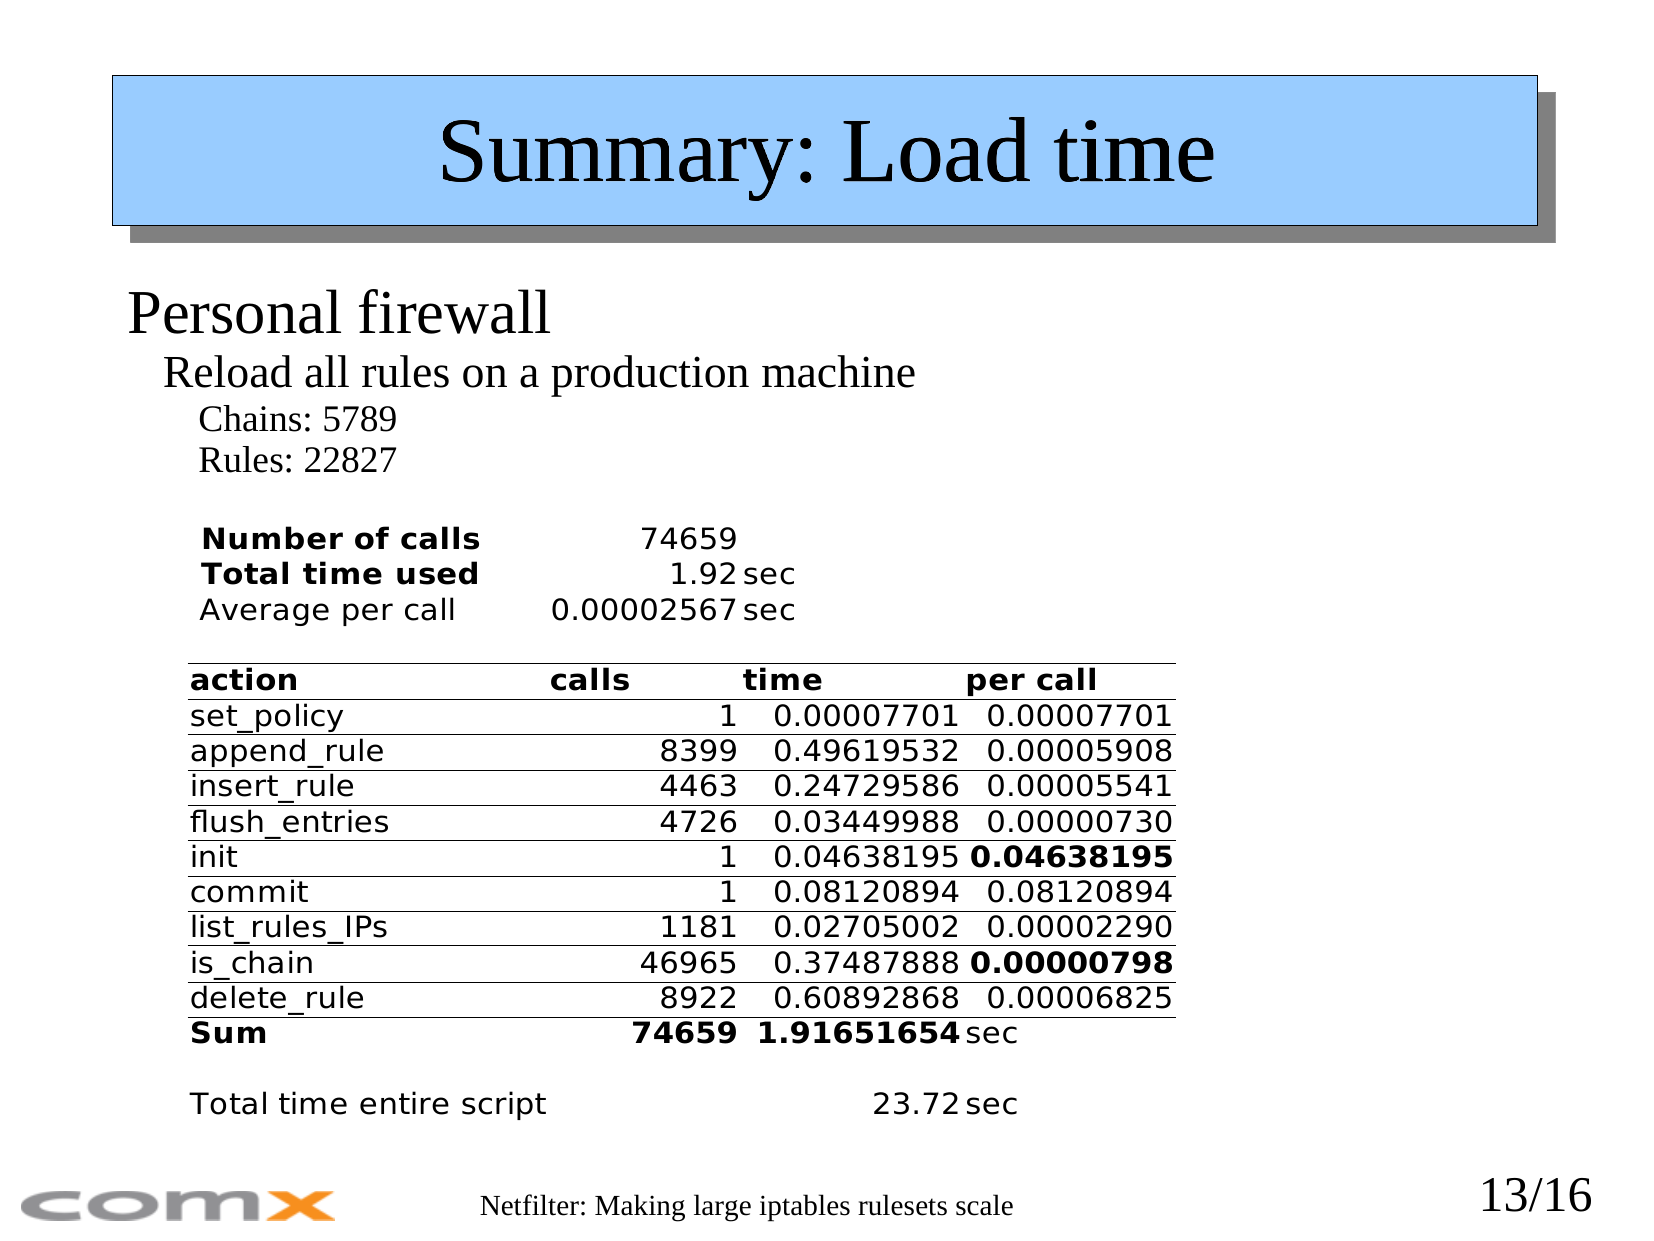

# Summary: Load time
Personal firewall
Reload all rules on a production machine
Chains: 5789
Rules: 22827